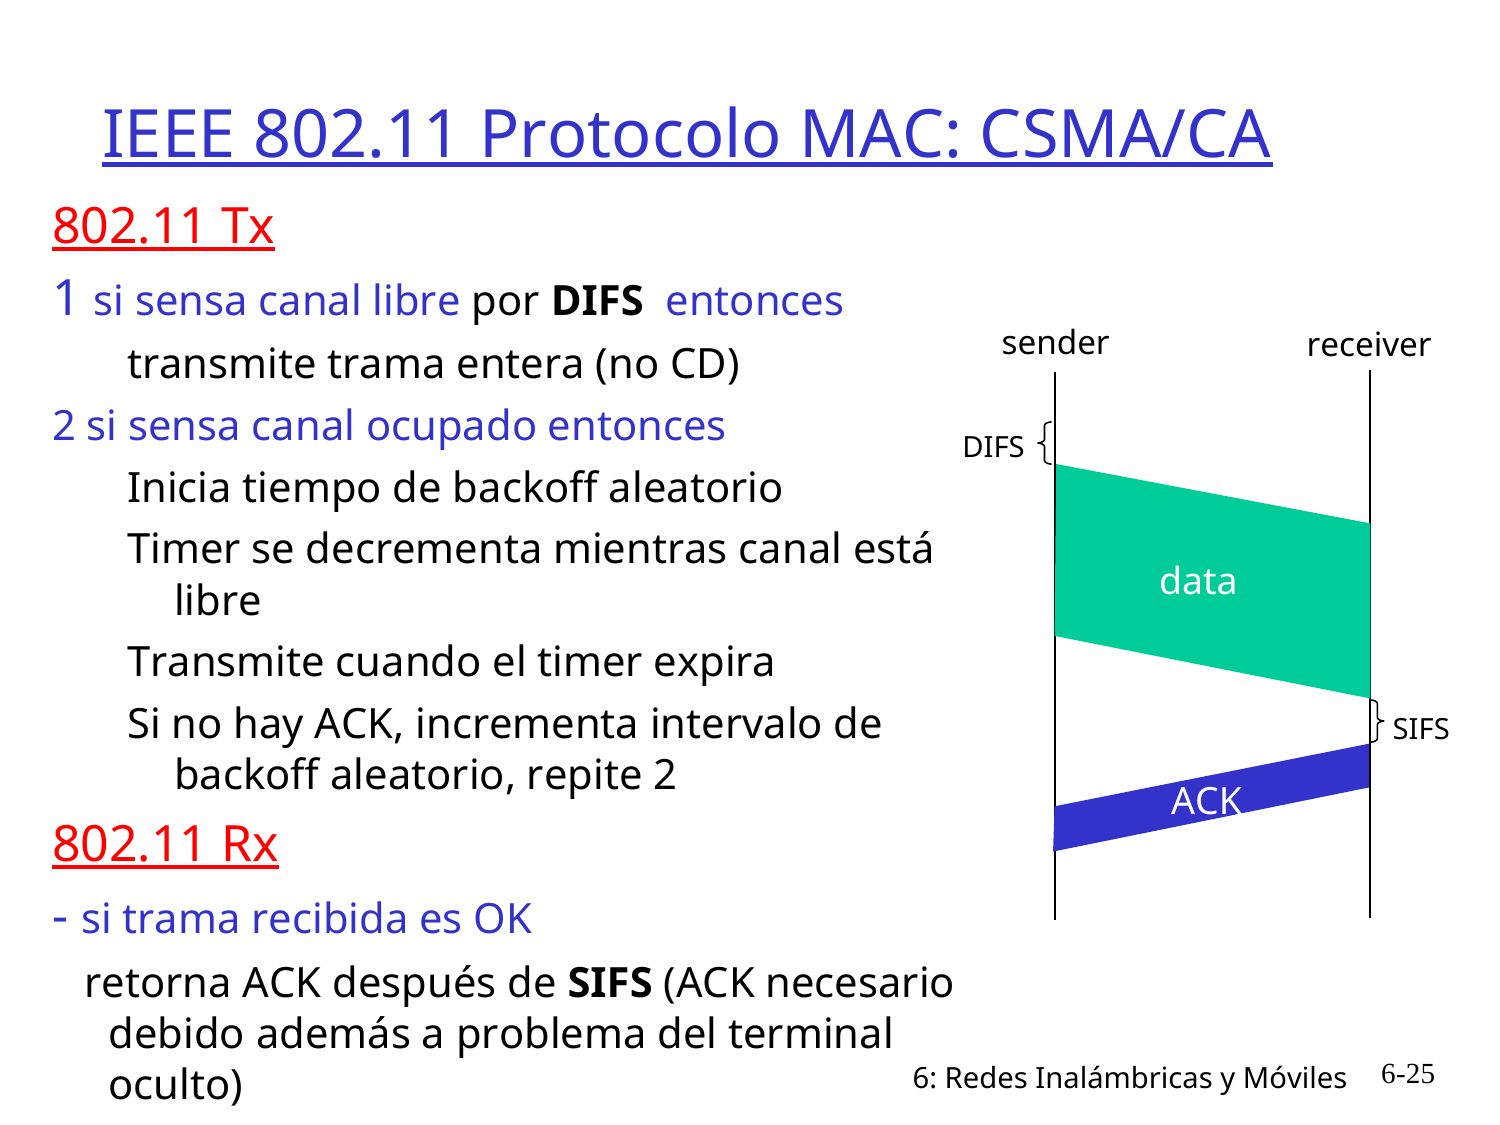

# IEEE 802.11 Protocolo MAC: CSMA/CA
802.11 Tx
1 si sensa canal libre por DIFS entonces
transmite trama entera (no CD)
2 si sensa canal ocupado entonces
Inicia tiempo de backoff aleatorio
Timer se decrementa mientras canal está libre
Transmite cuando el timer expira
Si no hay ACK, incrementa intervalo de backoff aleatorio, repite 2
802.11 Rx
- si trama recibida es OK
 retorna ACK después de SIFS (ACK necesario debido además a problema del terminal oculto)
sender
receiver
DIFS
data
SIFS
ACK
25